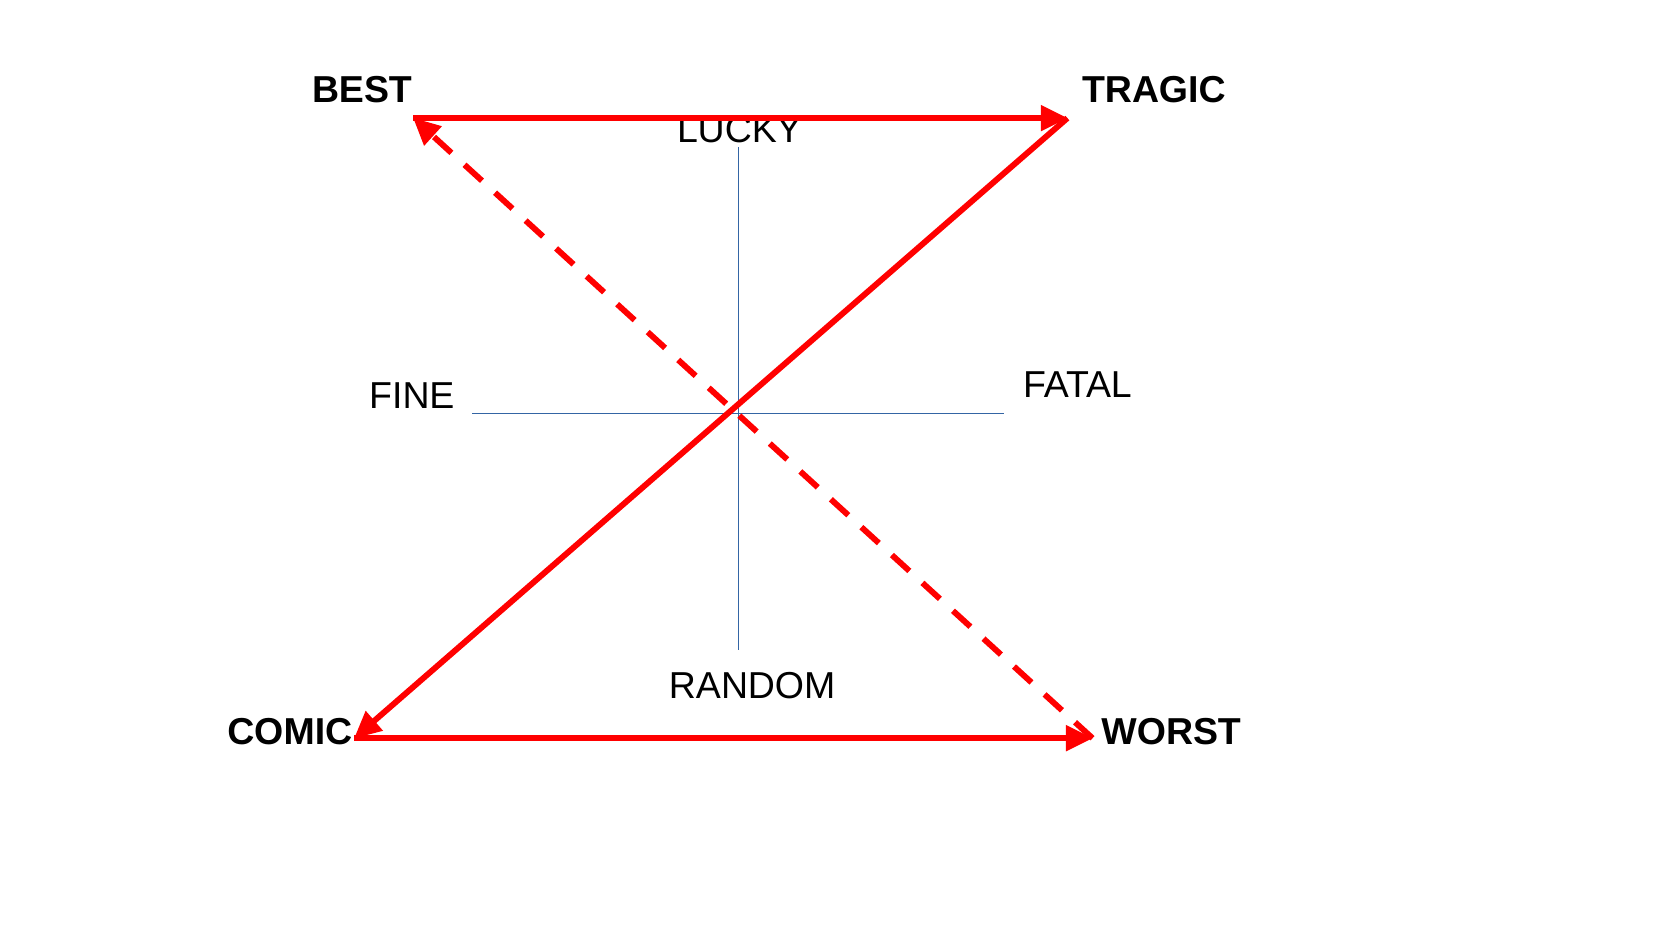

LUCKY
TRAGIC
 BEST
FINE
FATAL
RANDOM
COMIC
WORST